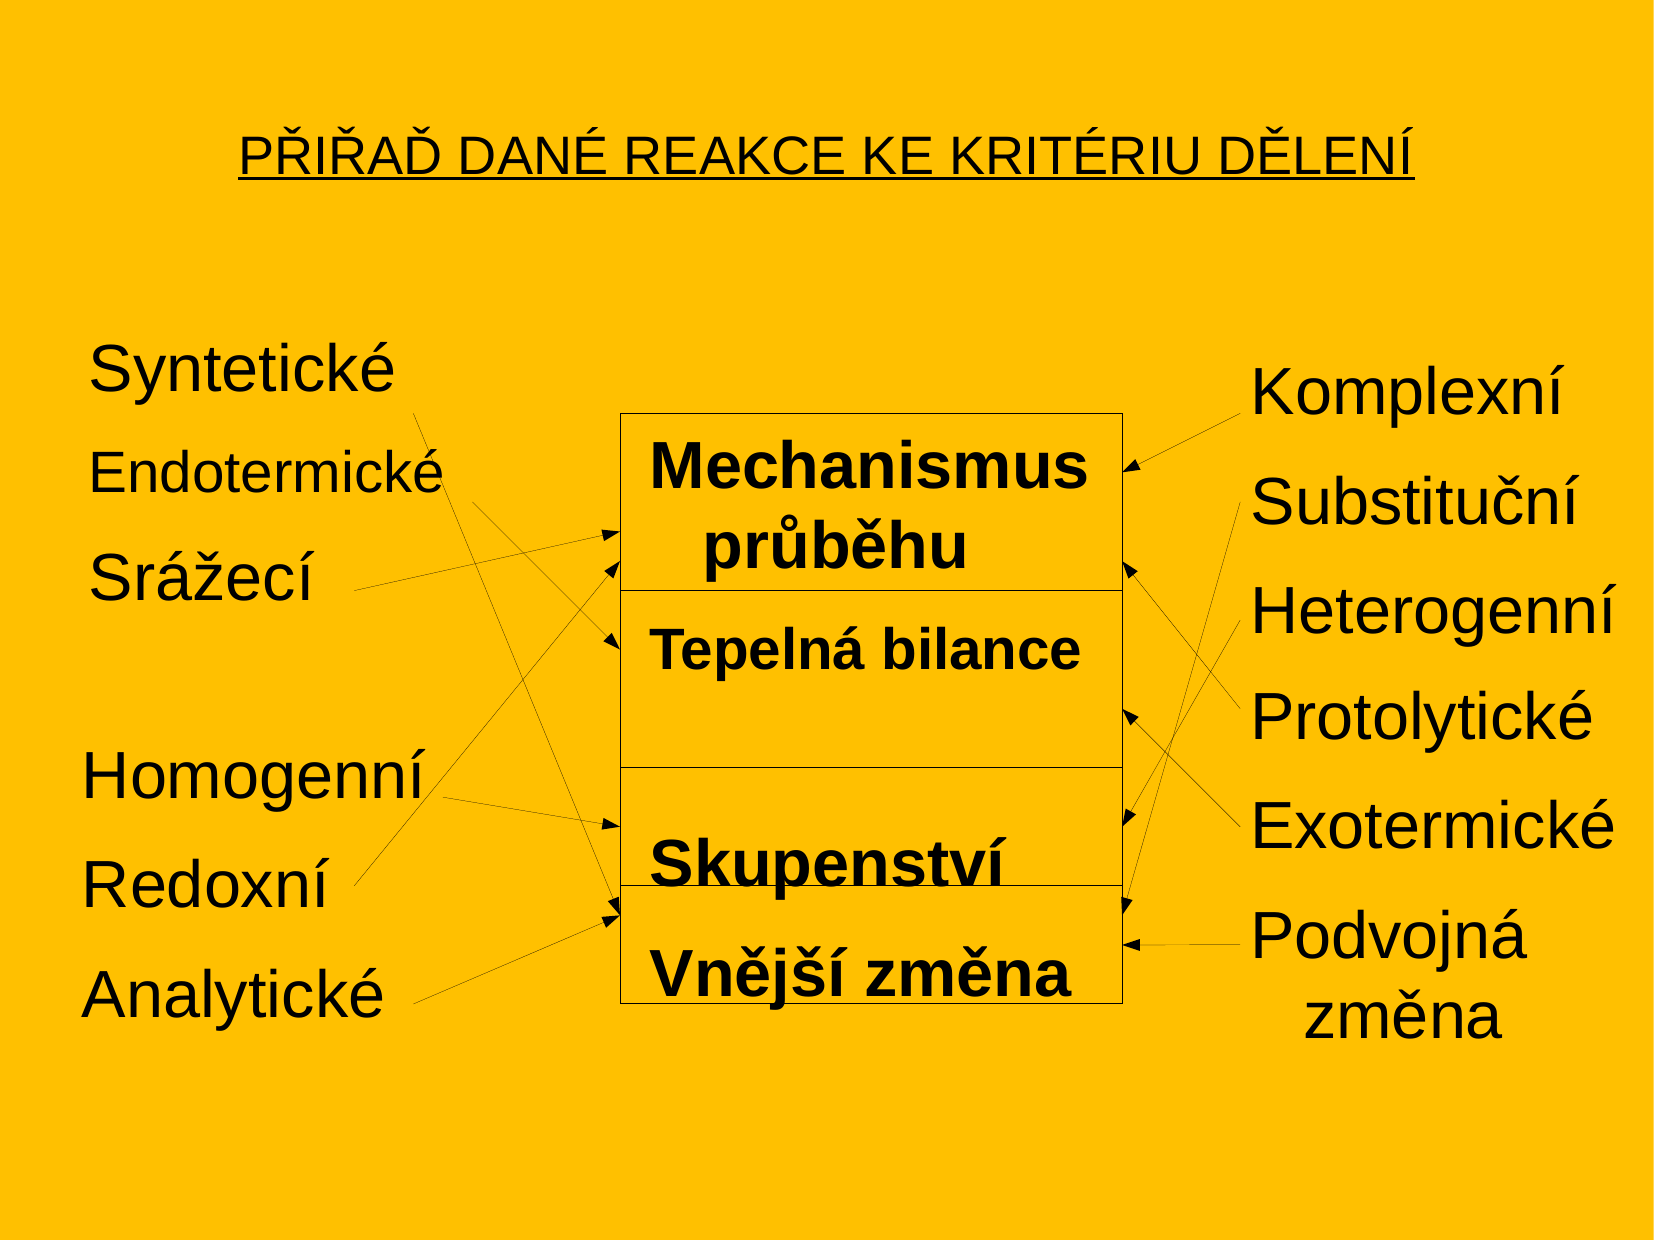

# PŘIŘAĎ DANÉ REAKCE KE KRITÉRIU DĚLENÍ
Syntetické
Endotermické
Srážecí
Komplexní
Substituční
Heterogenní
Mechanismus průběhu
Tepelná bilance
Skupenství
Vnější změna
Protolytické
Exotermické
Podvojná změna
Homogenní
Redoxní
Analytické